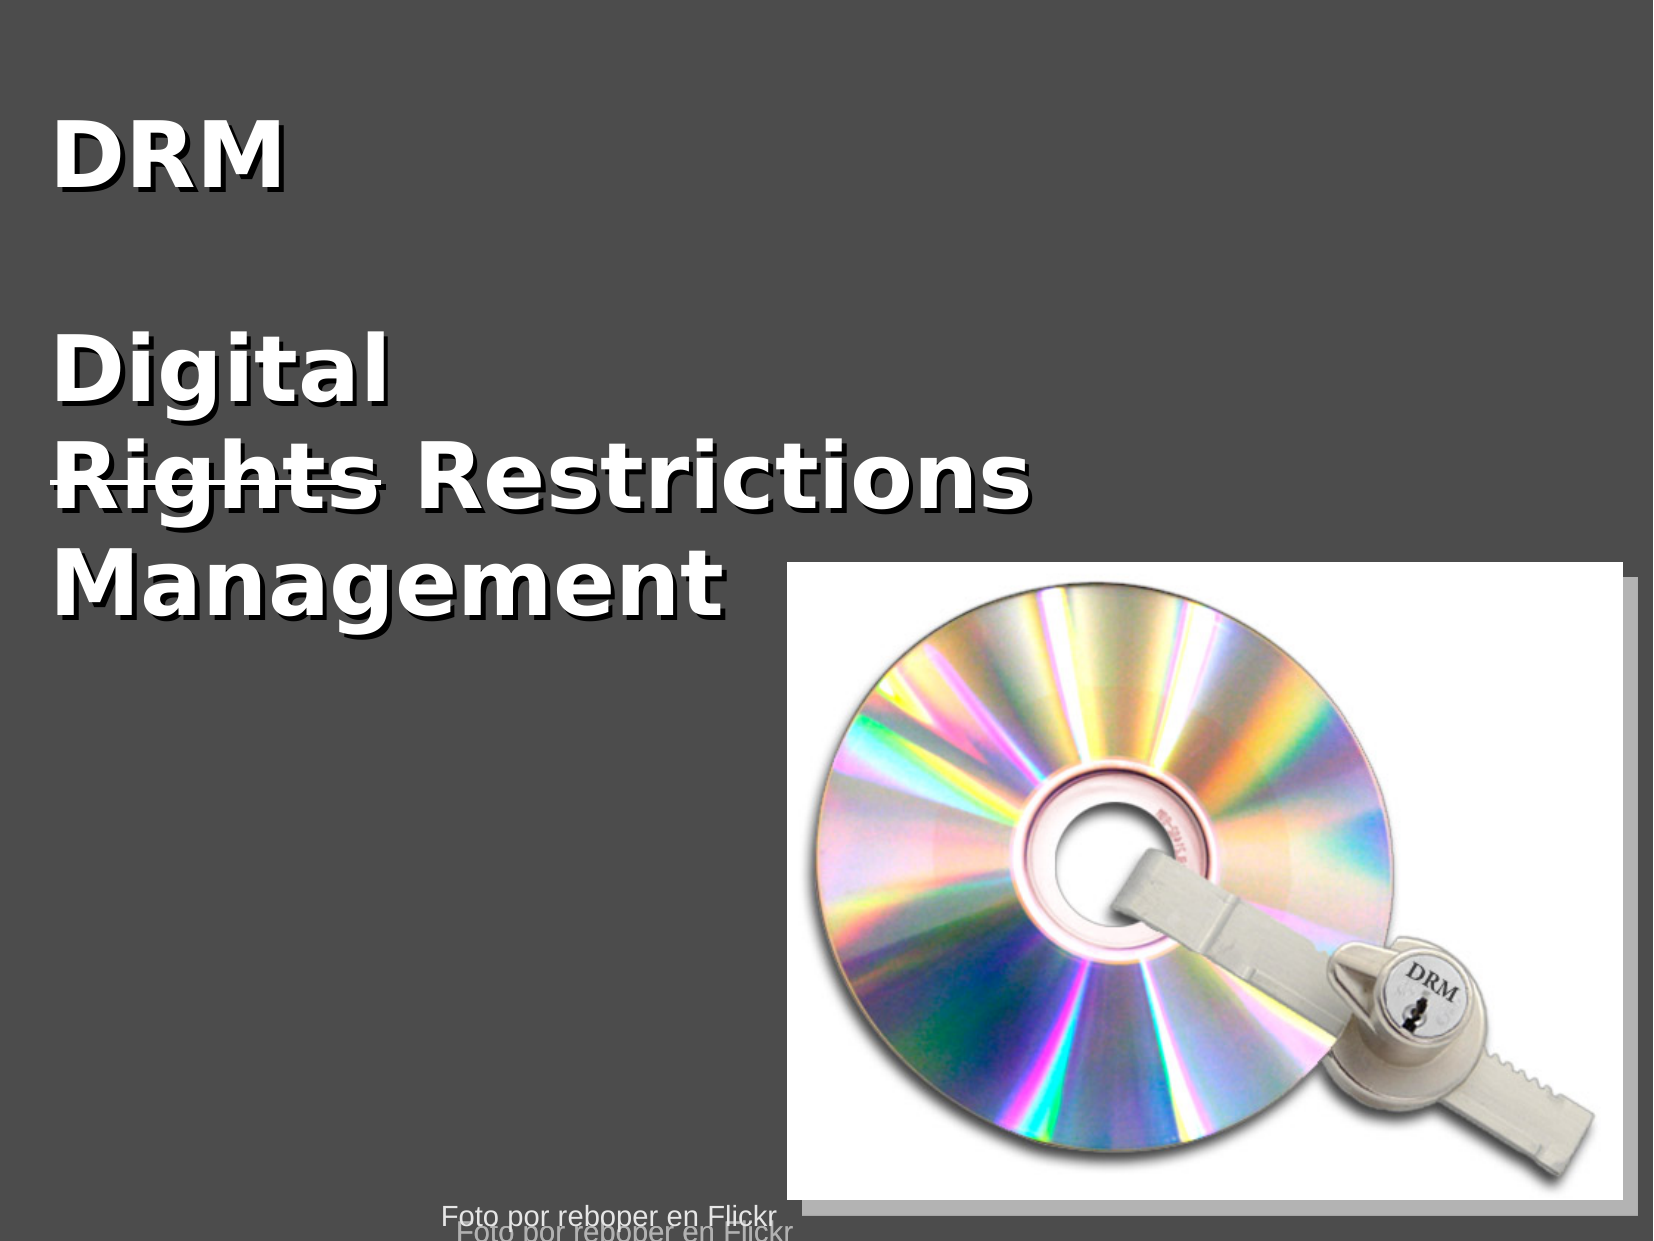

# DRM Digital Rights Restrictions Management
Foto por reboper en Flickr